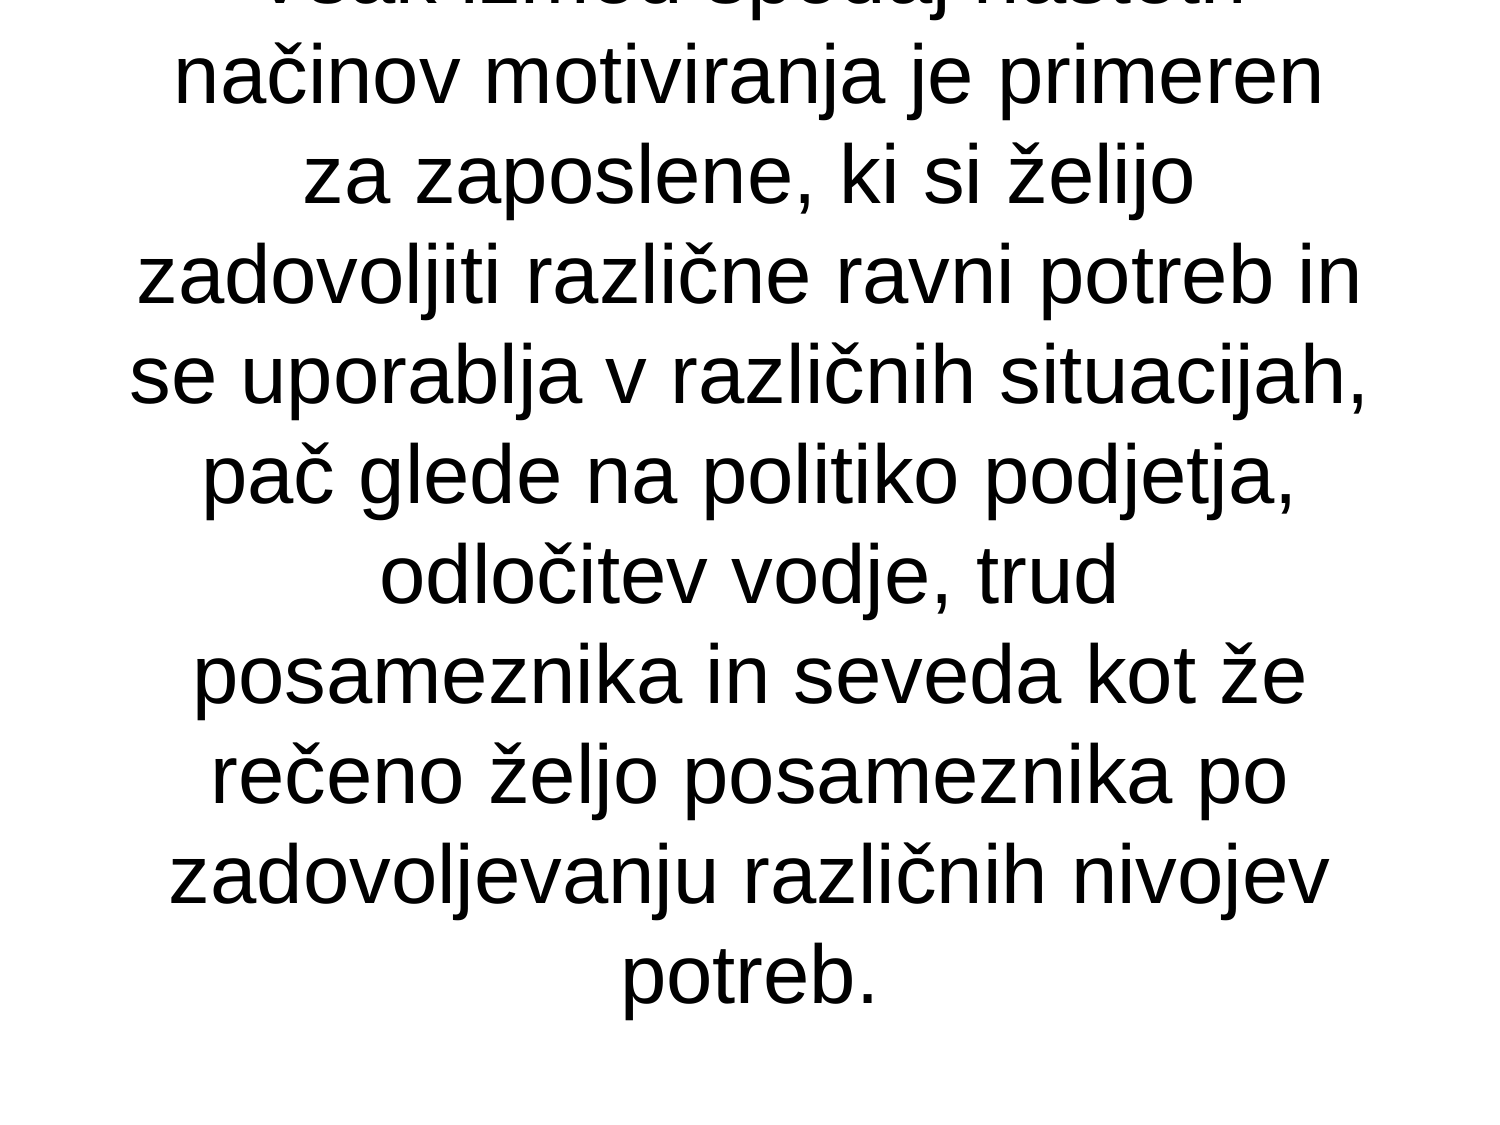

# Načini motiviranja Vsak izmed spodaj našteth načinov motiviranja je primeren za zaposlene, ki si želijo zadovoljiti različne ravni potreb in se uporablja v različnih situacijah, pač glede na politiko podjetja, odločitev vodje, trud posameznika in seveda kot že rečeno željo posameznika po zadovoljevanju različnih nivojev potreb.